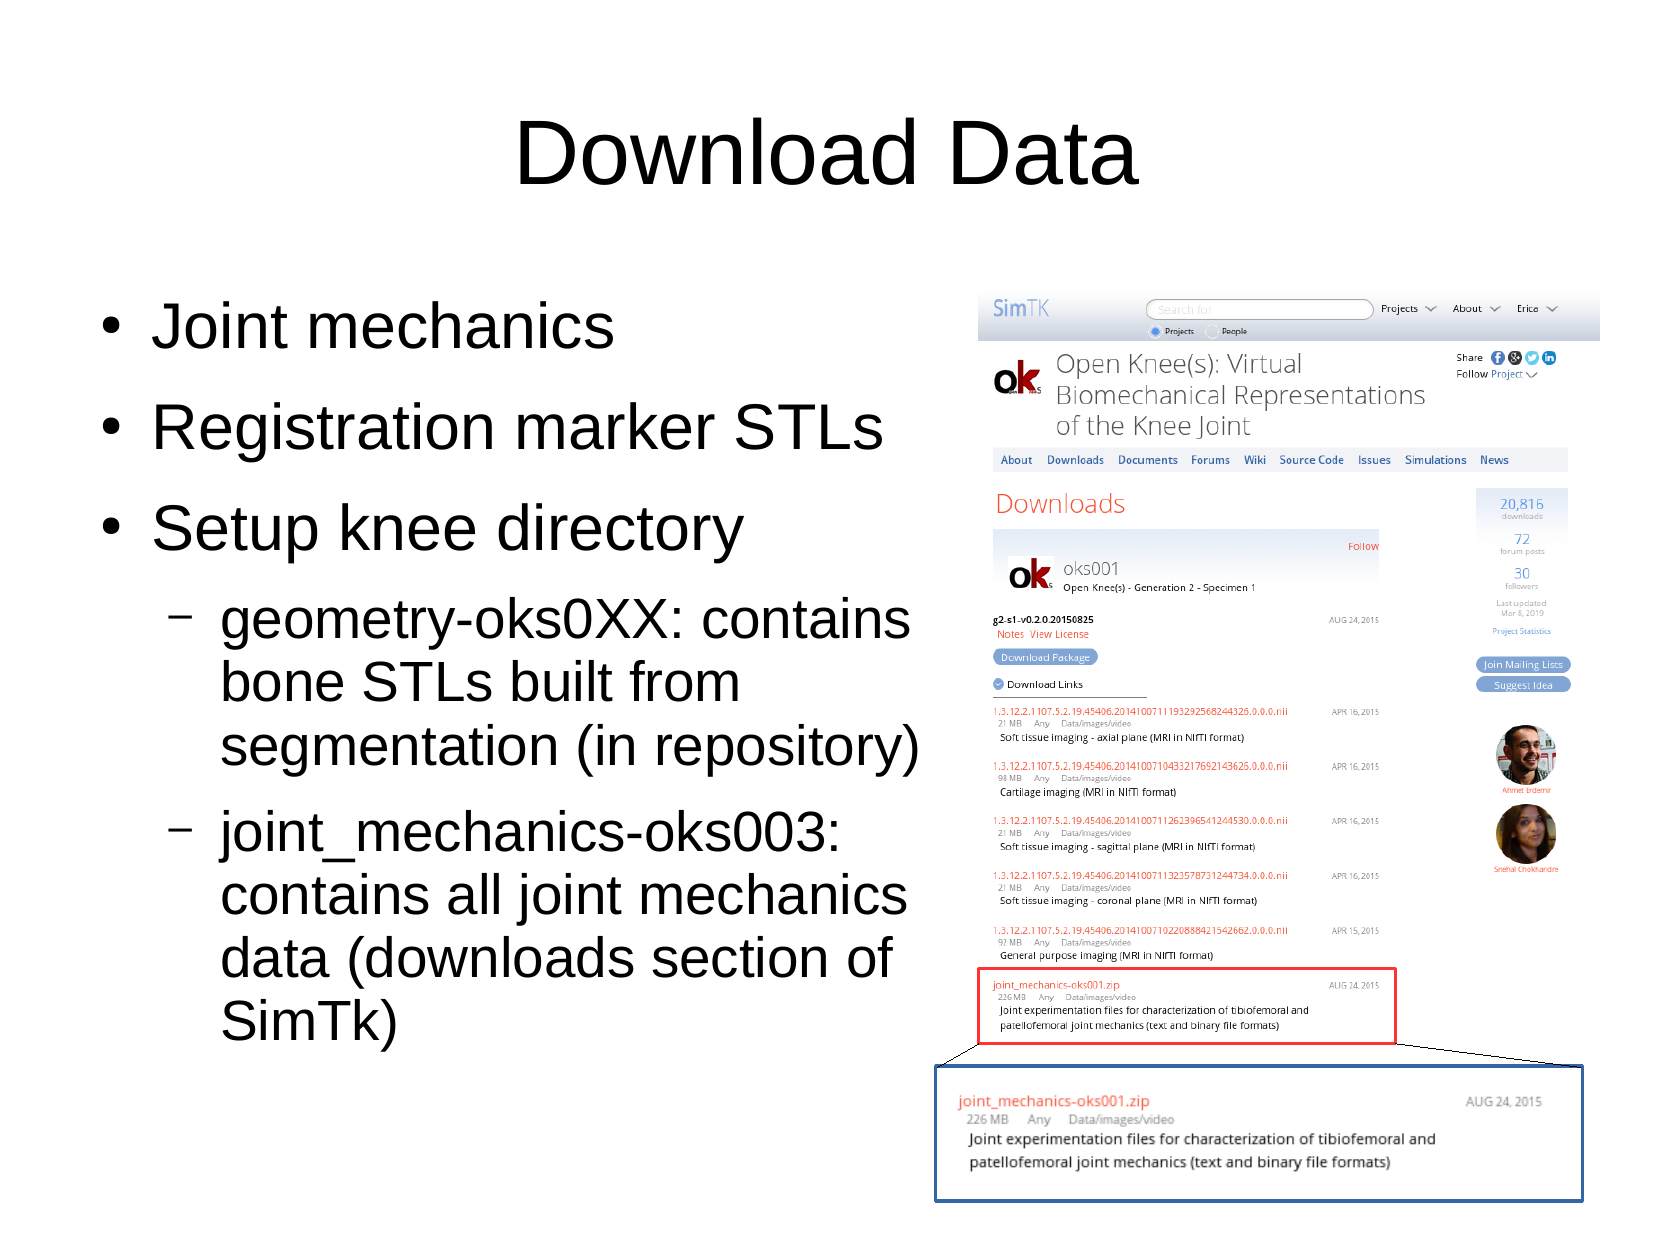

# Download Data
Joint mechanics
Registration marker STLs
Setup knee directory
geometry-oks0XX: contains bone STLs built from segmentation (in repository)
joint_mechanics-oks003: contains all joint mechanics data (downloads section of SimTk)